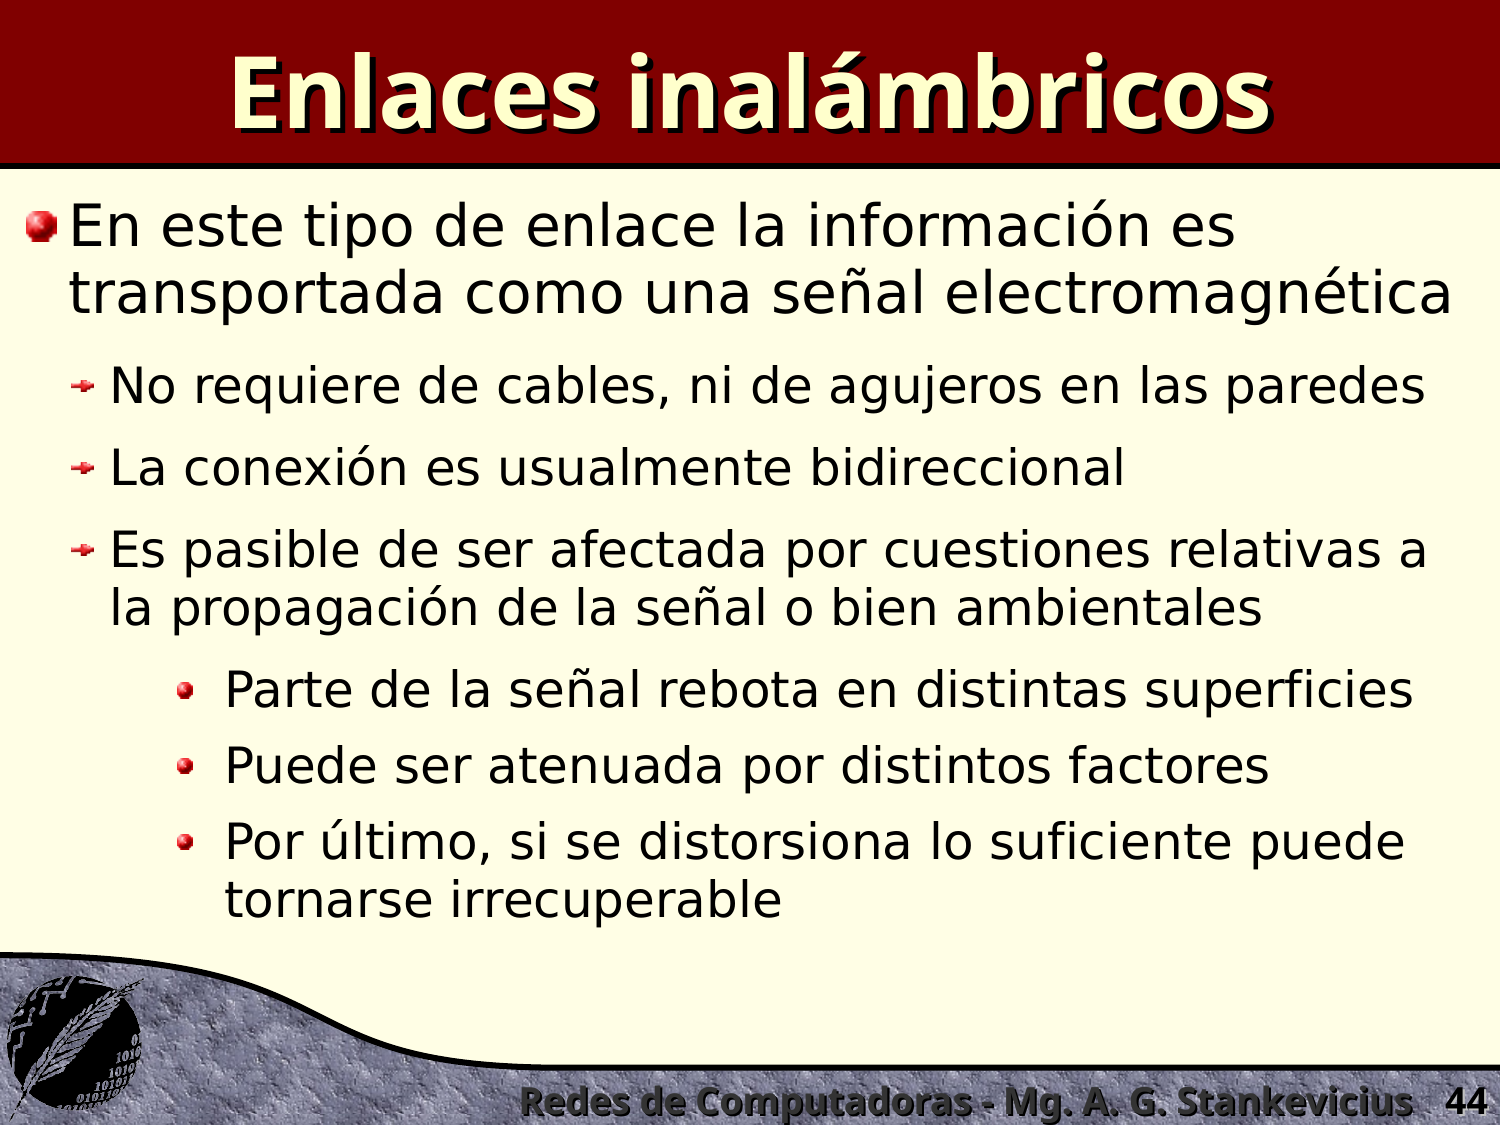

# Enlaces inalámbricos
En este tipo de enlace la información es transportada como una señal electromagnética
No requiere de cables, ni de agujeros en las paredes
La conexión es usualmente bidireccional
Es pasible de ser afectada por cuestiones relativas a la propagación de la señal o bien ambientales
Parte de la señal rebota en distintas superficies
Puede ser atenuada por distintos factores
Por último, si se distorsiona lo suficiente puede tornarse irrecuperable
44